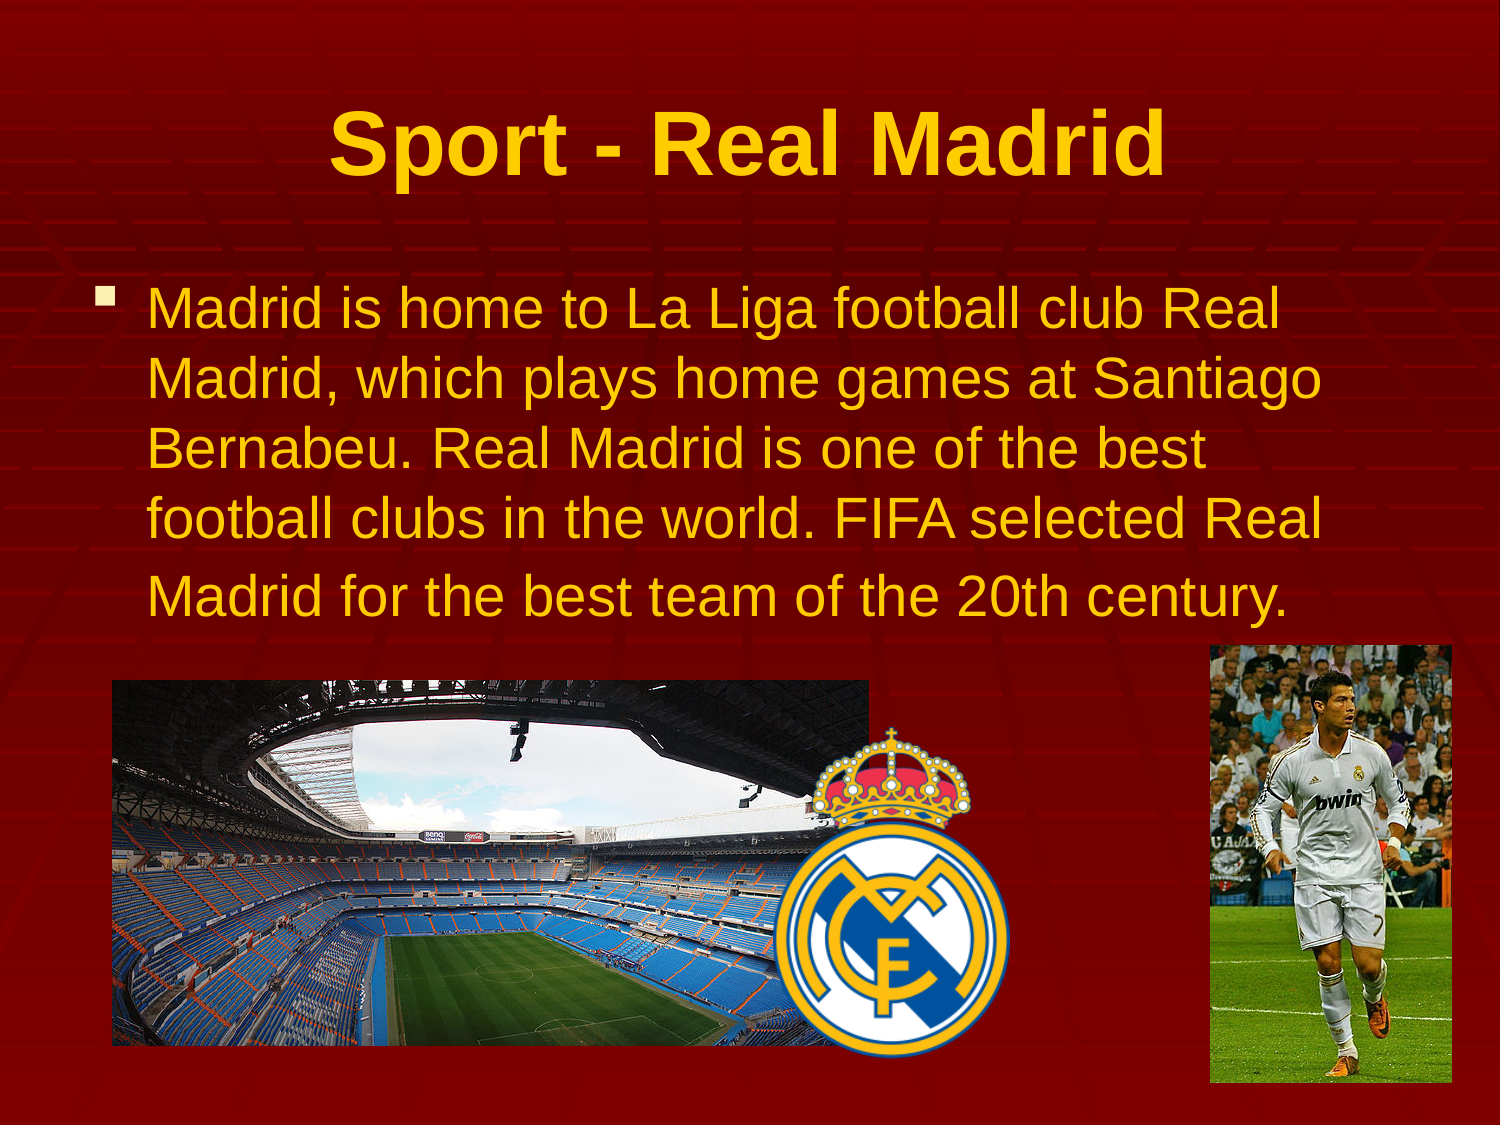

# Sport - Real Madrid
Madrid is home to La Liga football club Real Madrid, which plays home games at Santiago Bernabeu. Real Madrid is one of the best football clubs in the world. FIFA selected Real Madrid for the best team of the 20th century.